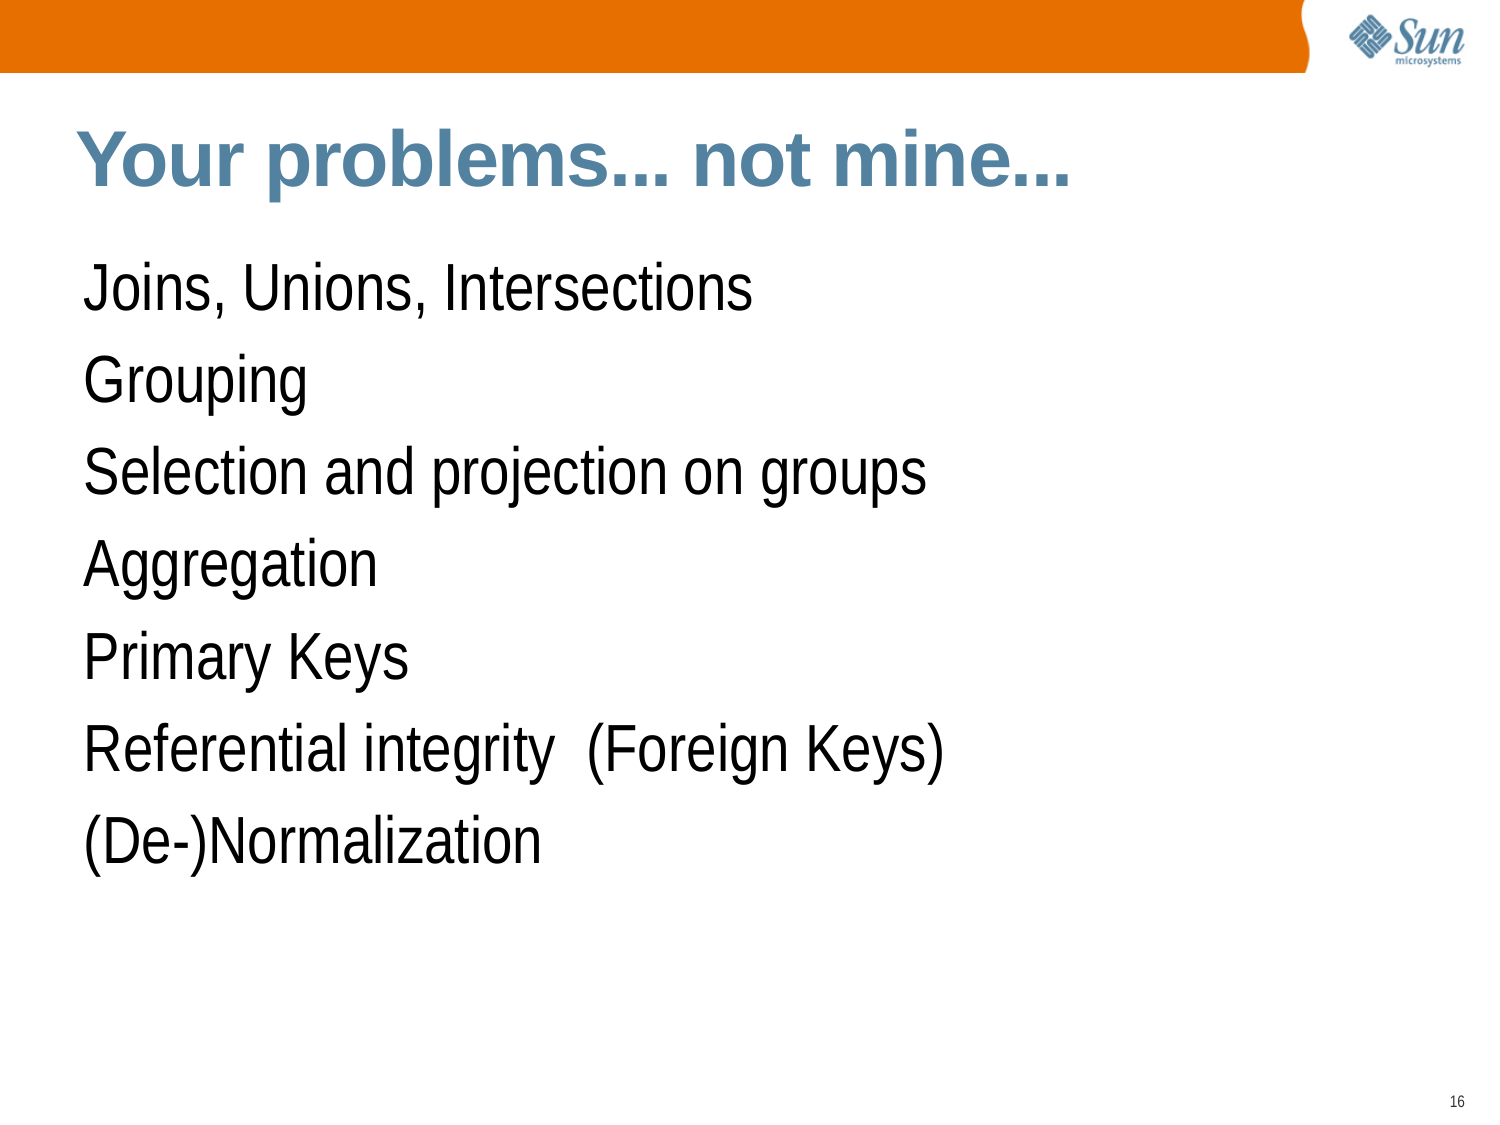

# Your problems... not mine...
Joins, Unions, Intersections
Grouping
Selection and projection on groups
Aggregation
Primary Keys
Referential integrity (Foreign Keys)
(De-)Normalization